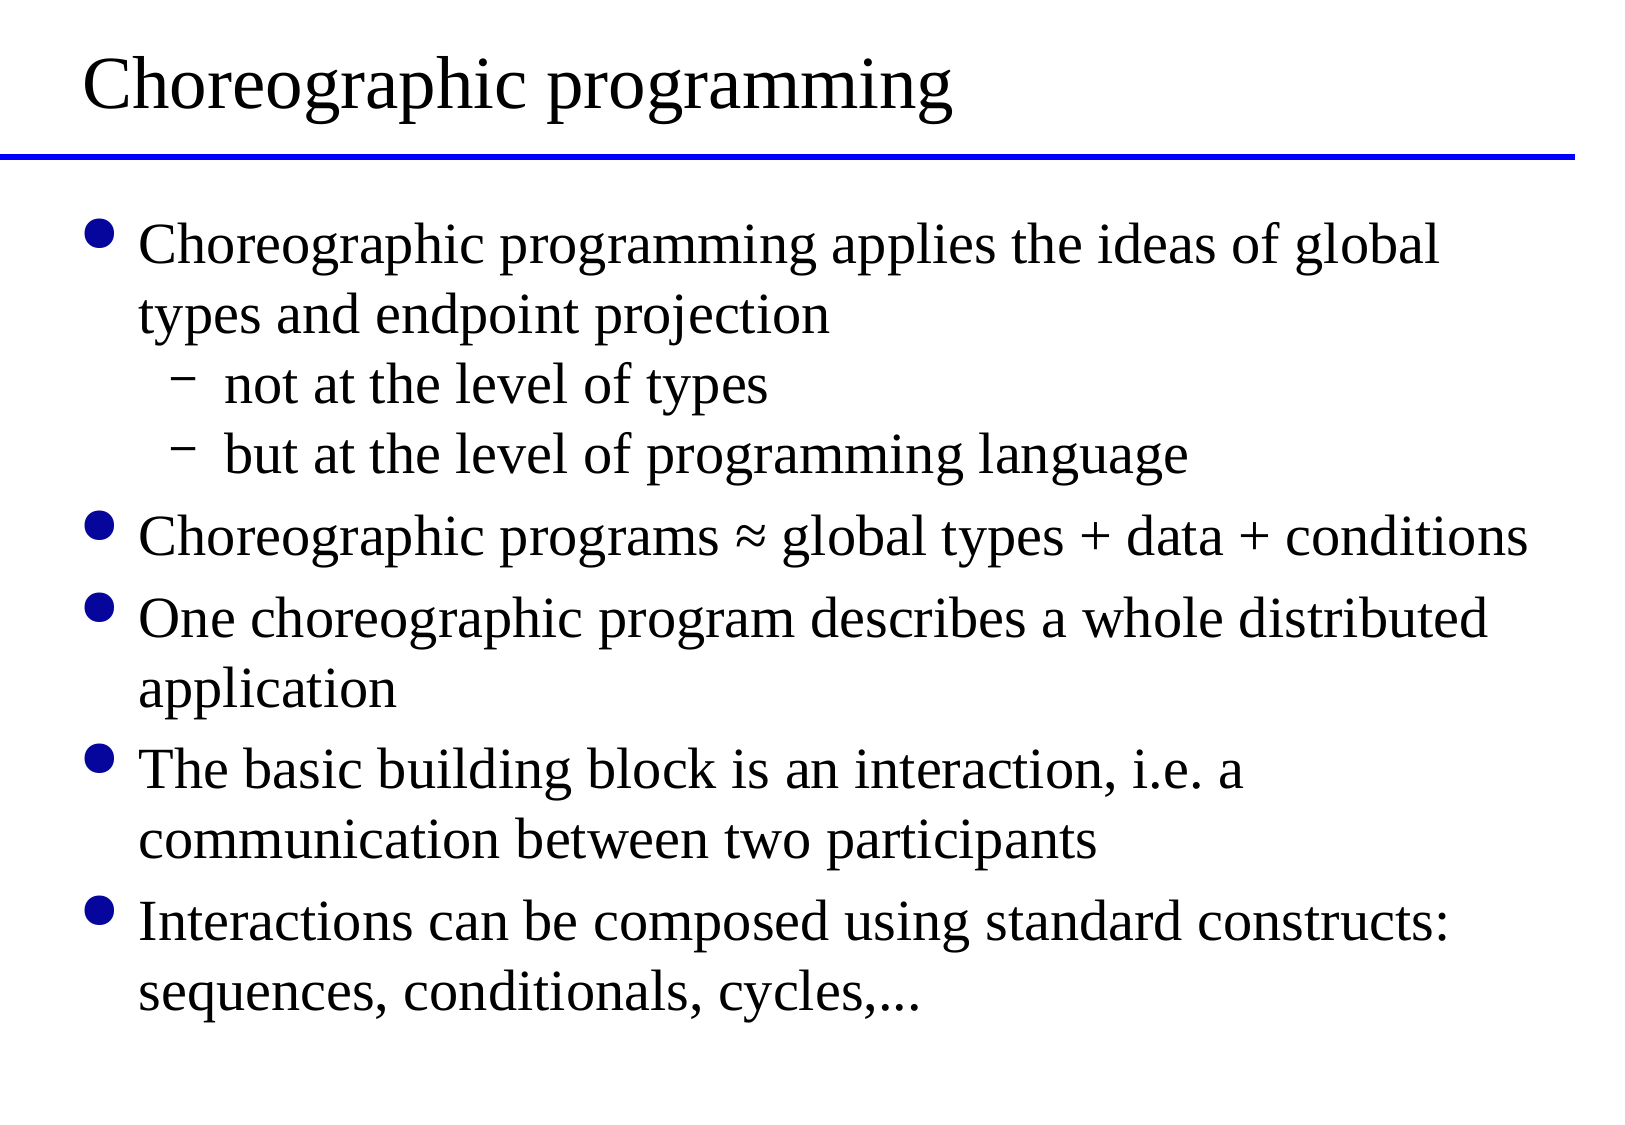

# Choreographic programming
Choreographic programming applies the ideas of global types and endpoint projection
not at the level of types
but at the level of programming language
Choreographic programs ≈ global types + data + conditions
One choreographic program describes a whole distributed application
The basic building block is an interaction, i.e. a communication between two participants
Interactions can be composed using standard constructs: sequences, conditionals, cycles,...